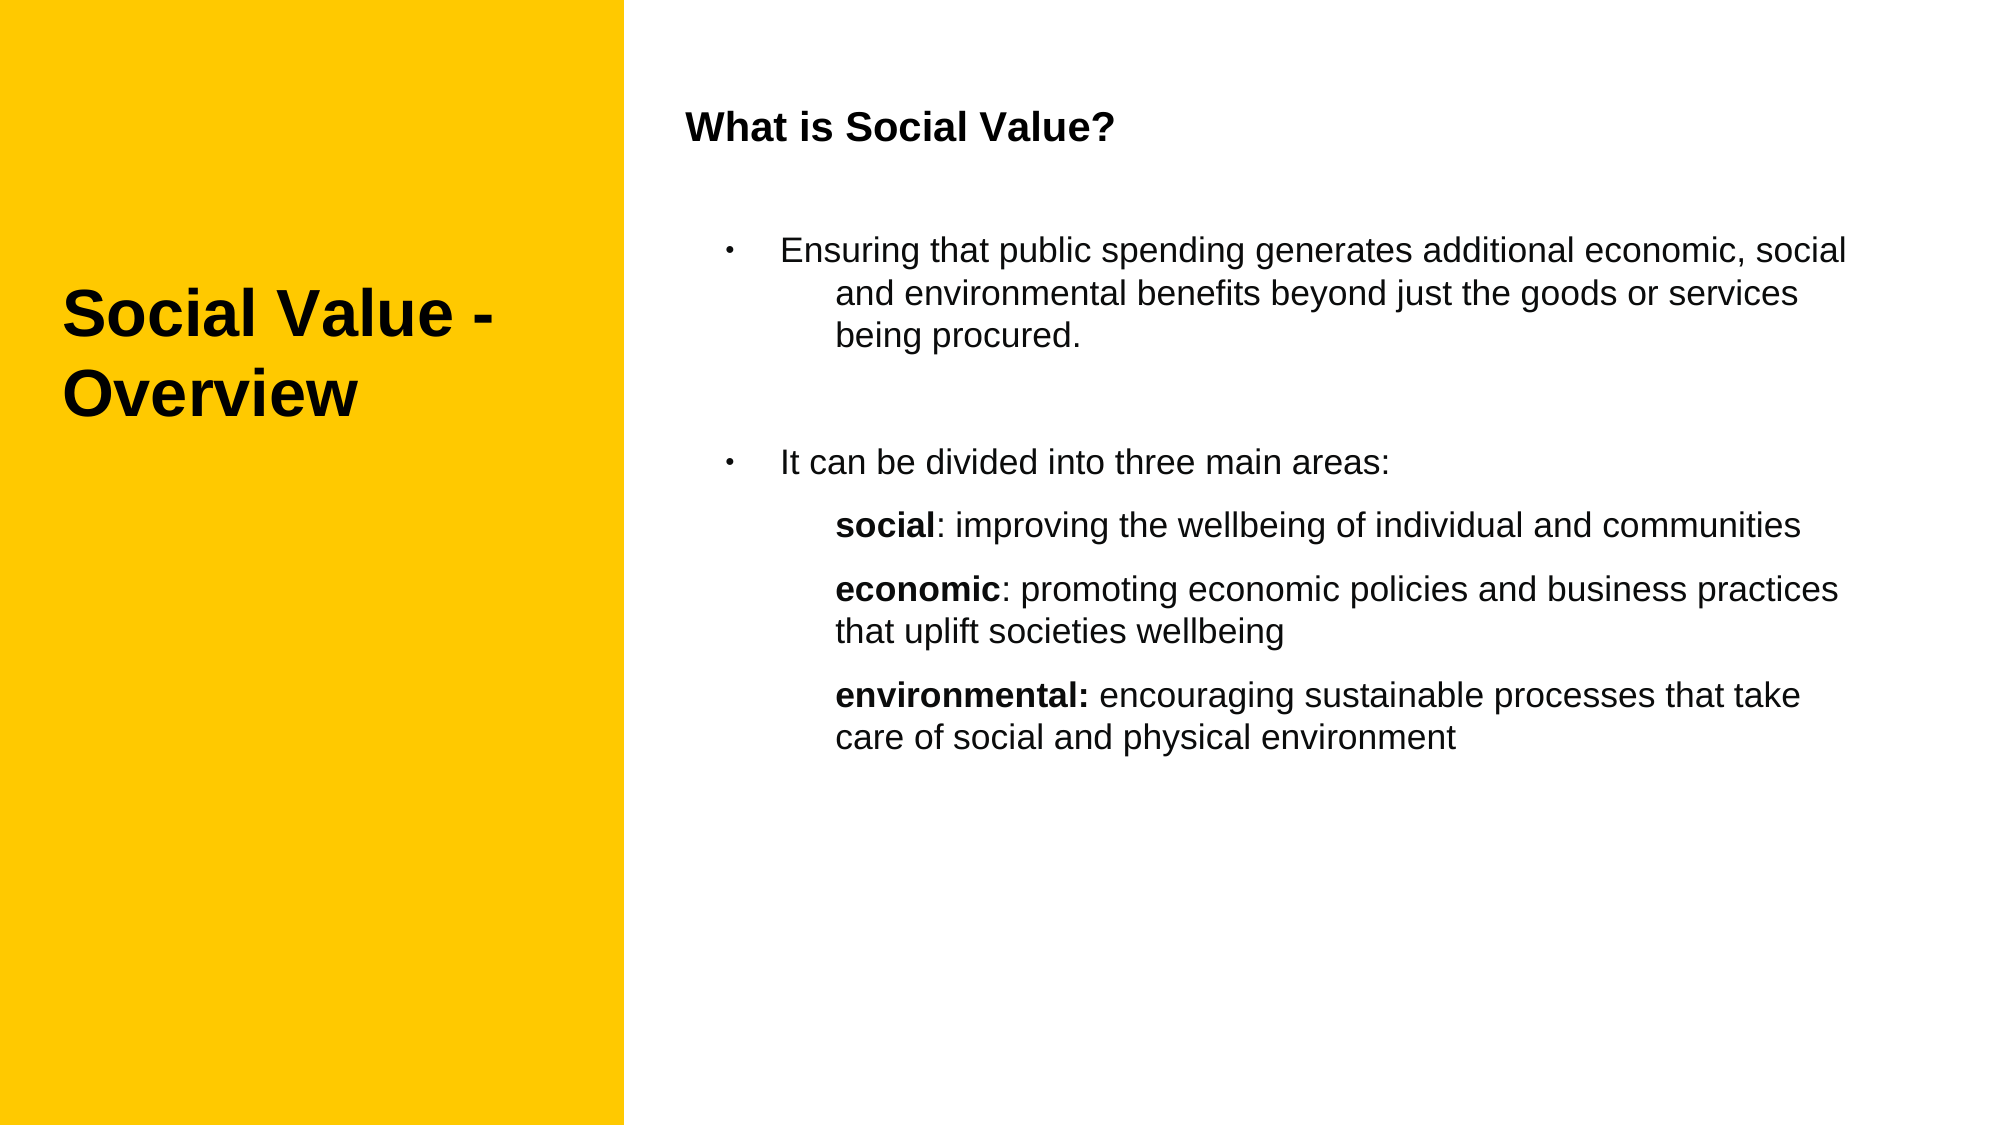

What is Social Value?
Ensuring that public spending generates additional economic, social and environmental benefits beyond just the goods or services being procured.
It can be divided into three main areas:
	social: improving the wellbeing of individual and communities
economic: promoting economic policies and business practices that uplift societies wellbeing
environmental: encouraging sustainable processes that take care of social and physical environment
# Social Value - Overview
Interims